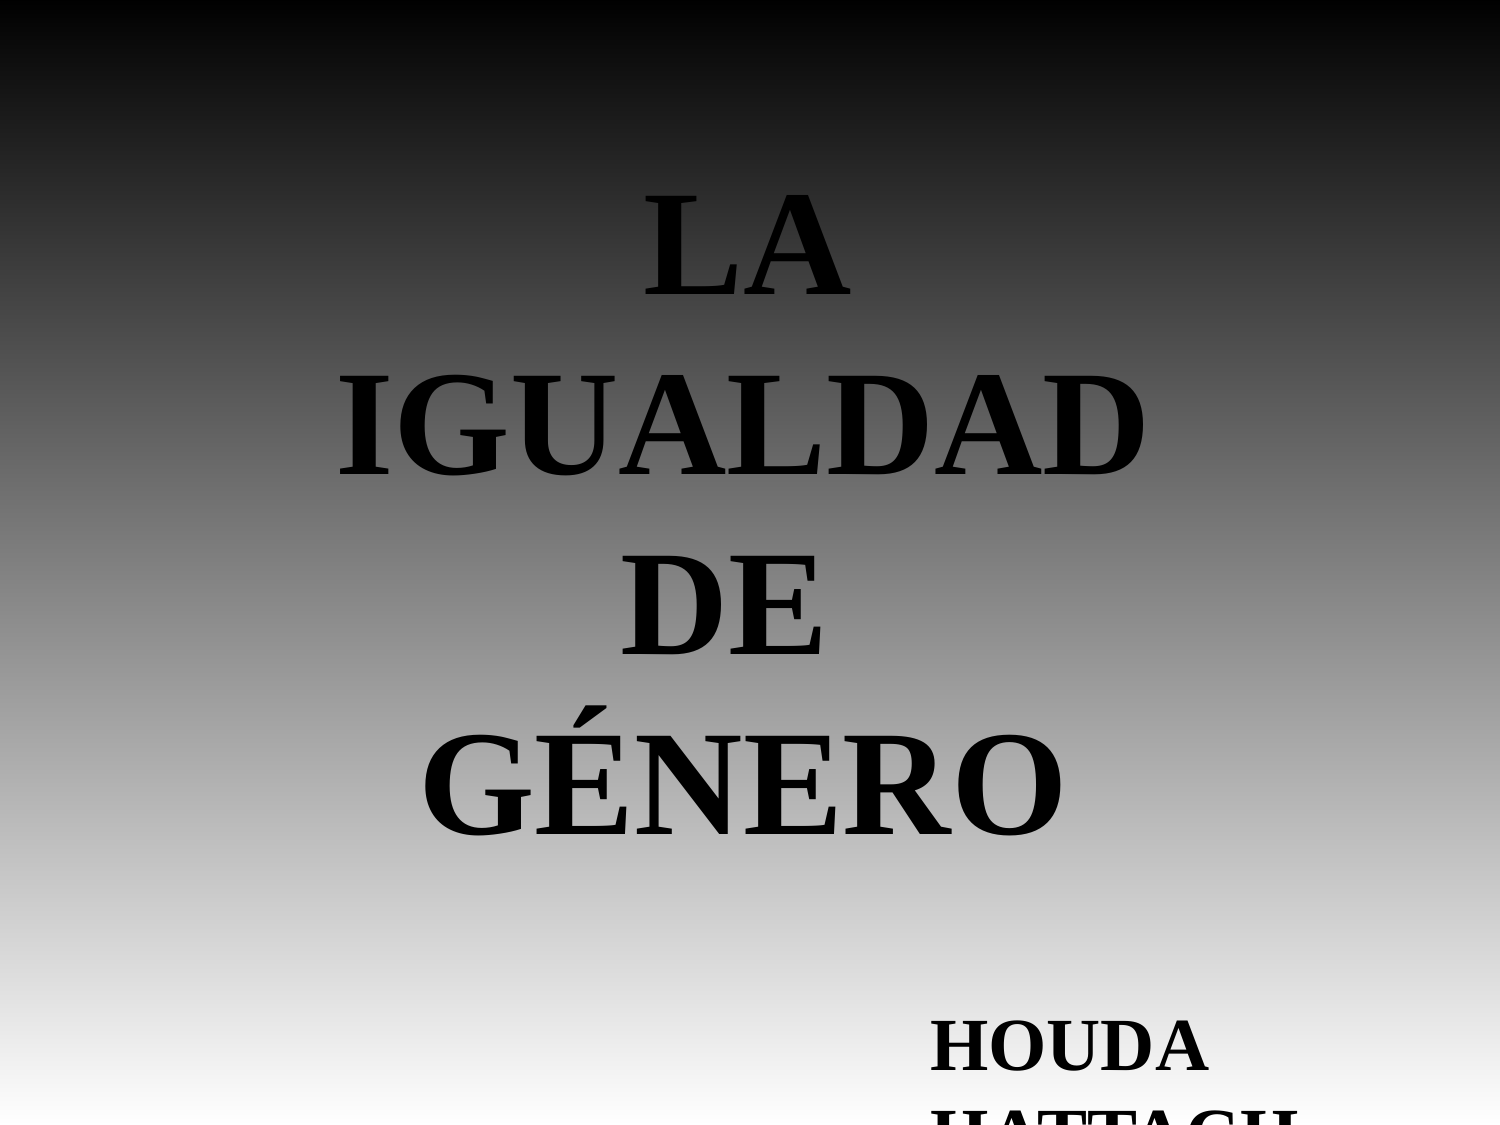

# LA IGUALDAD DE
GÉNERO
HOUDA HATTACH DAHDAH